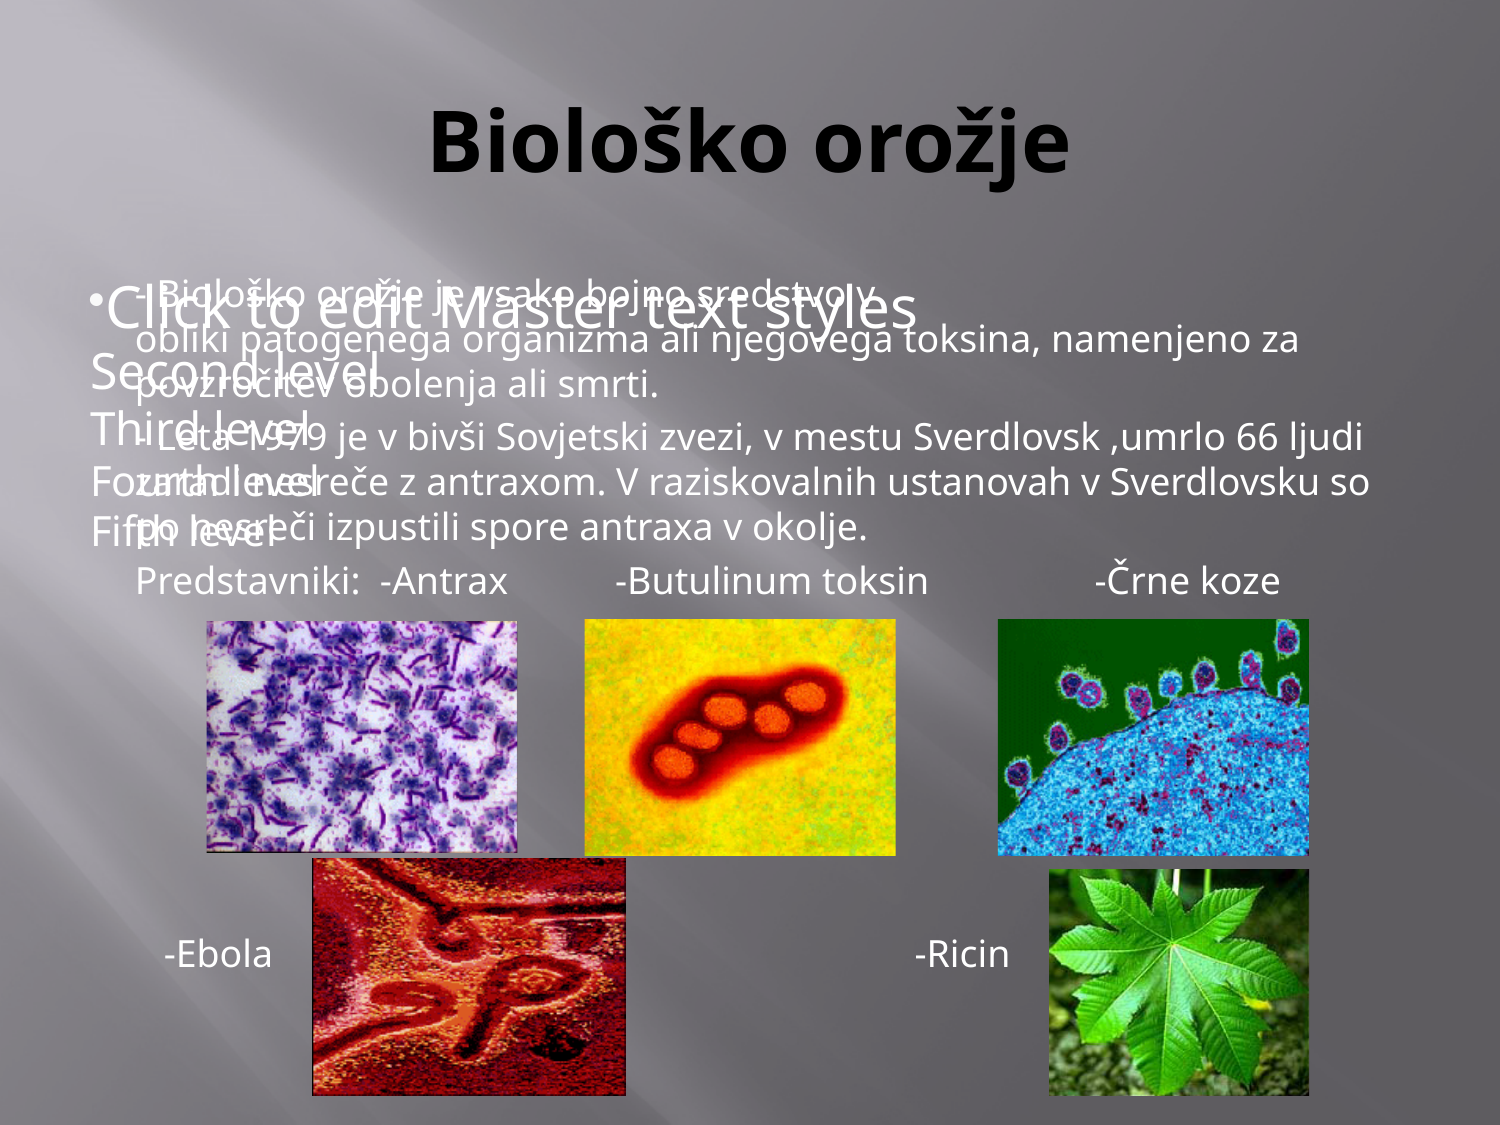

# Biološko orožje
- Biološko orožje je vsako bojno sredstvo v obliki patogenega organizma ali njegovega toksina, namenjeno za povzročitev obolenja ali smrti.
- Leta 1979 je v bivši Sovjetski zvezi, v mestu Sverdlovsk ,umrlo 66 ljudi zaradi nesreče z antraxom. V raziskovalnih ustanovah v Sverdlovsku so po nesreči izpustili spore antraxa v okolje.
Predstavniki: -Antrax -Butulinum toksin -Črne koze
 -Ebola -Ricin